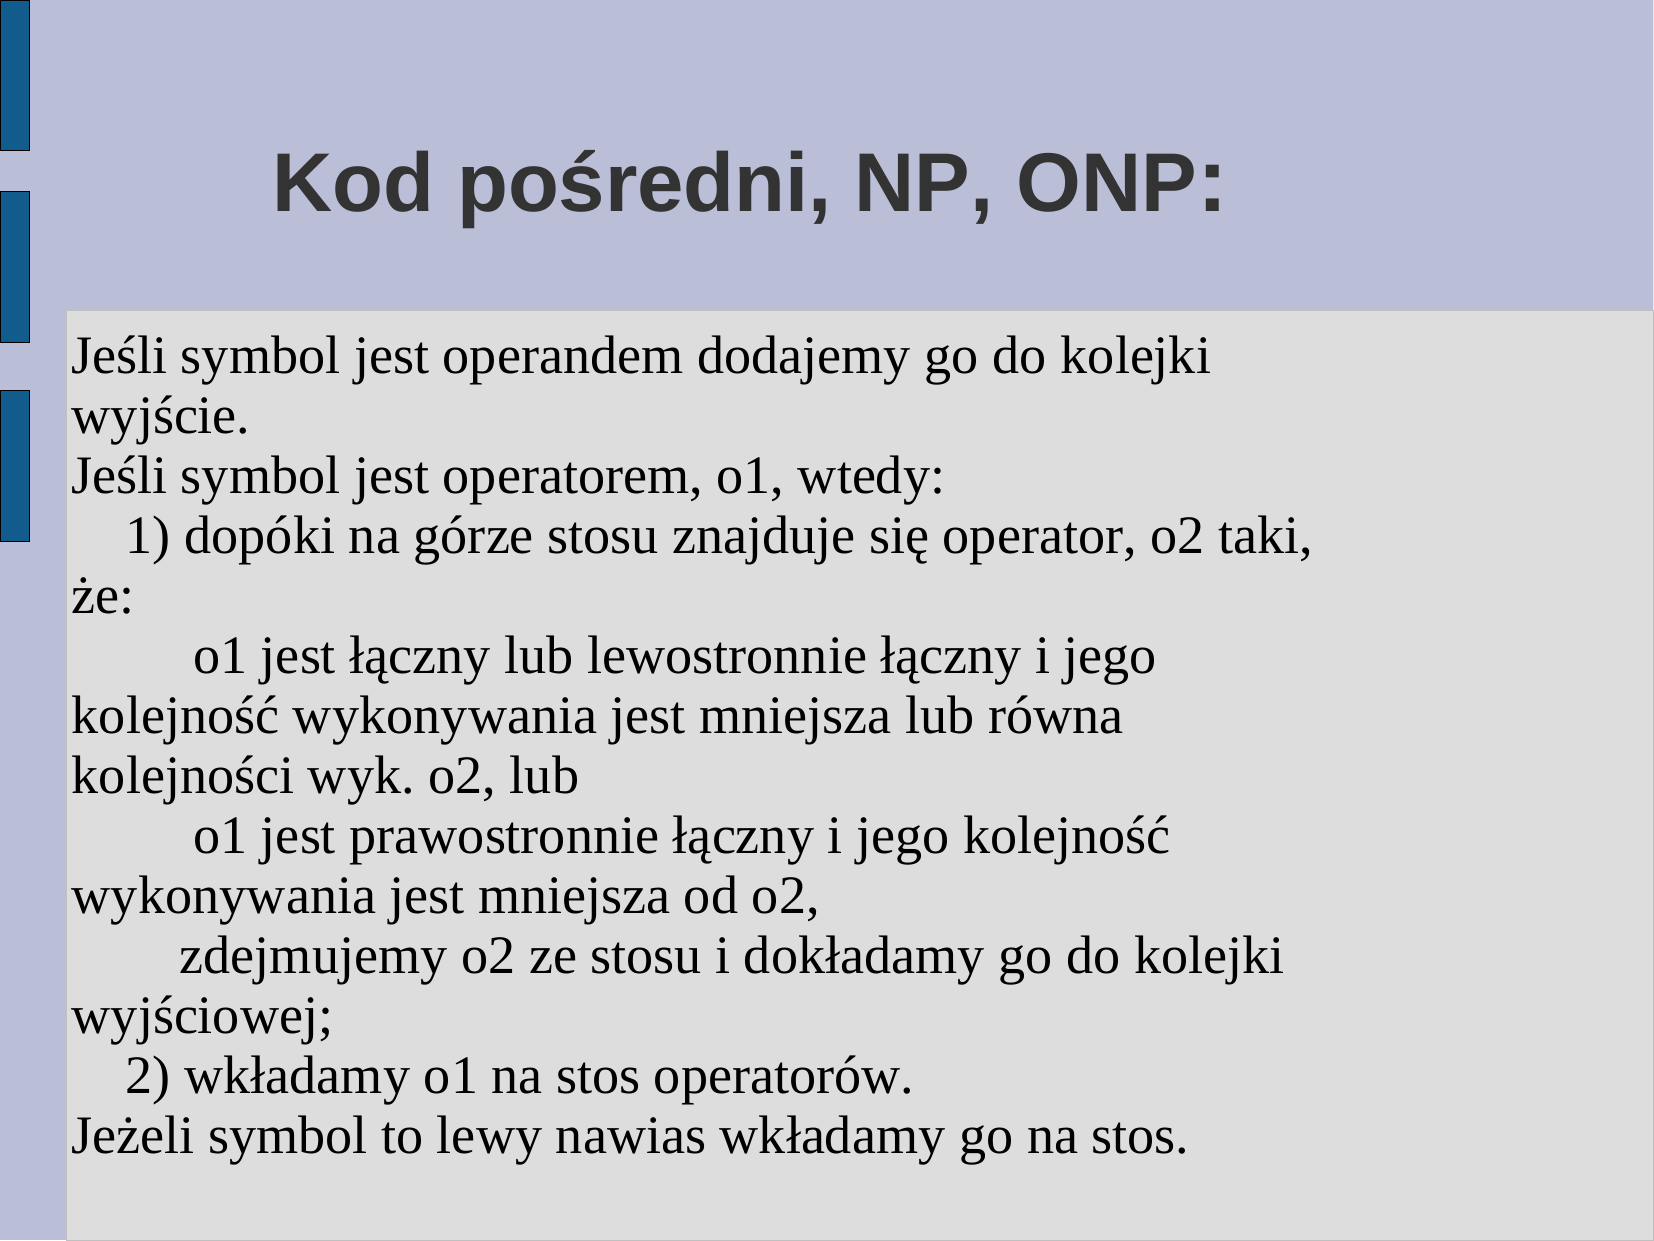

# Kod pośredni, NP, ONP:
Jeśli symbol jest operandem dodajemy go do kolejki wyjście.
Jeśli symbol jest operatorem, o1, wtedy:
 1) dopóki na górze stosu znajduje się operator, o2 taki, że:
 o1 jest łączny lub lewostronnie łączny i jego kolejność wykonywania jest mniejsza lub równa kolejności wyk. o2, lub
 o1 jest prawostronnie łączny i jego kolejność wykonywania jest mniejsza od o2,
 zdejmujemy o2 ze stosu i dokładamy go do kolejki wyjściowej;
 2) wkładamy o1 na stos operatorów.
Jeżeli symbol to lewy nawias wkładamy go na stos.